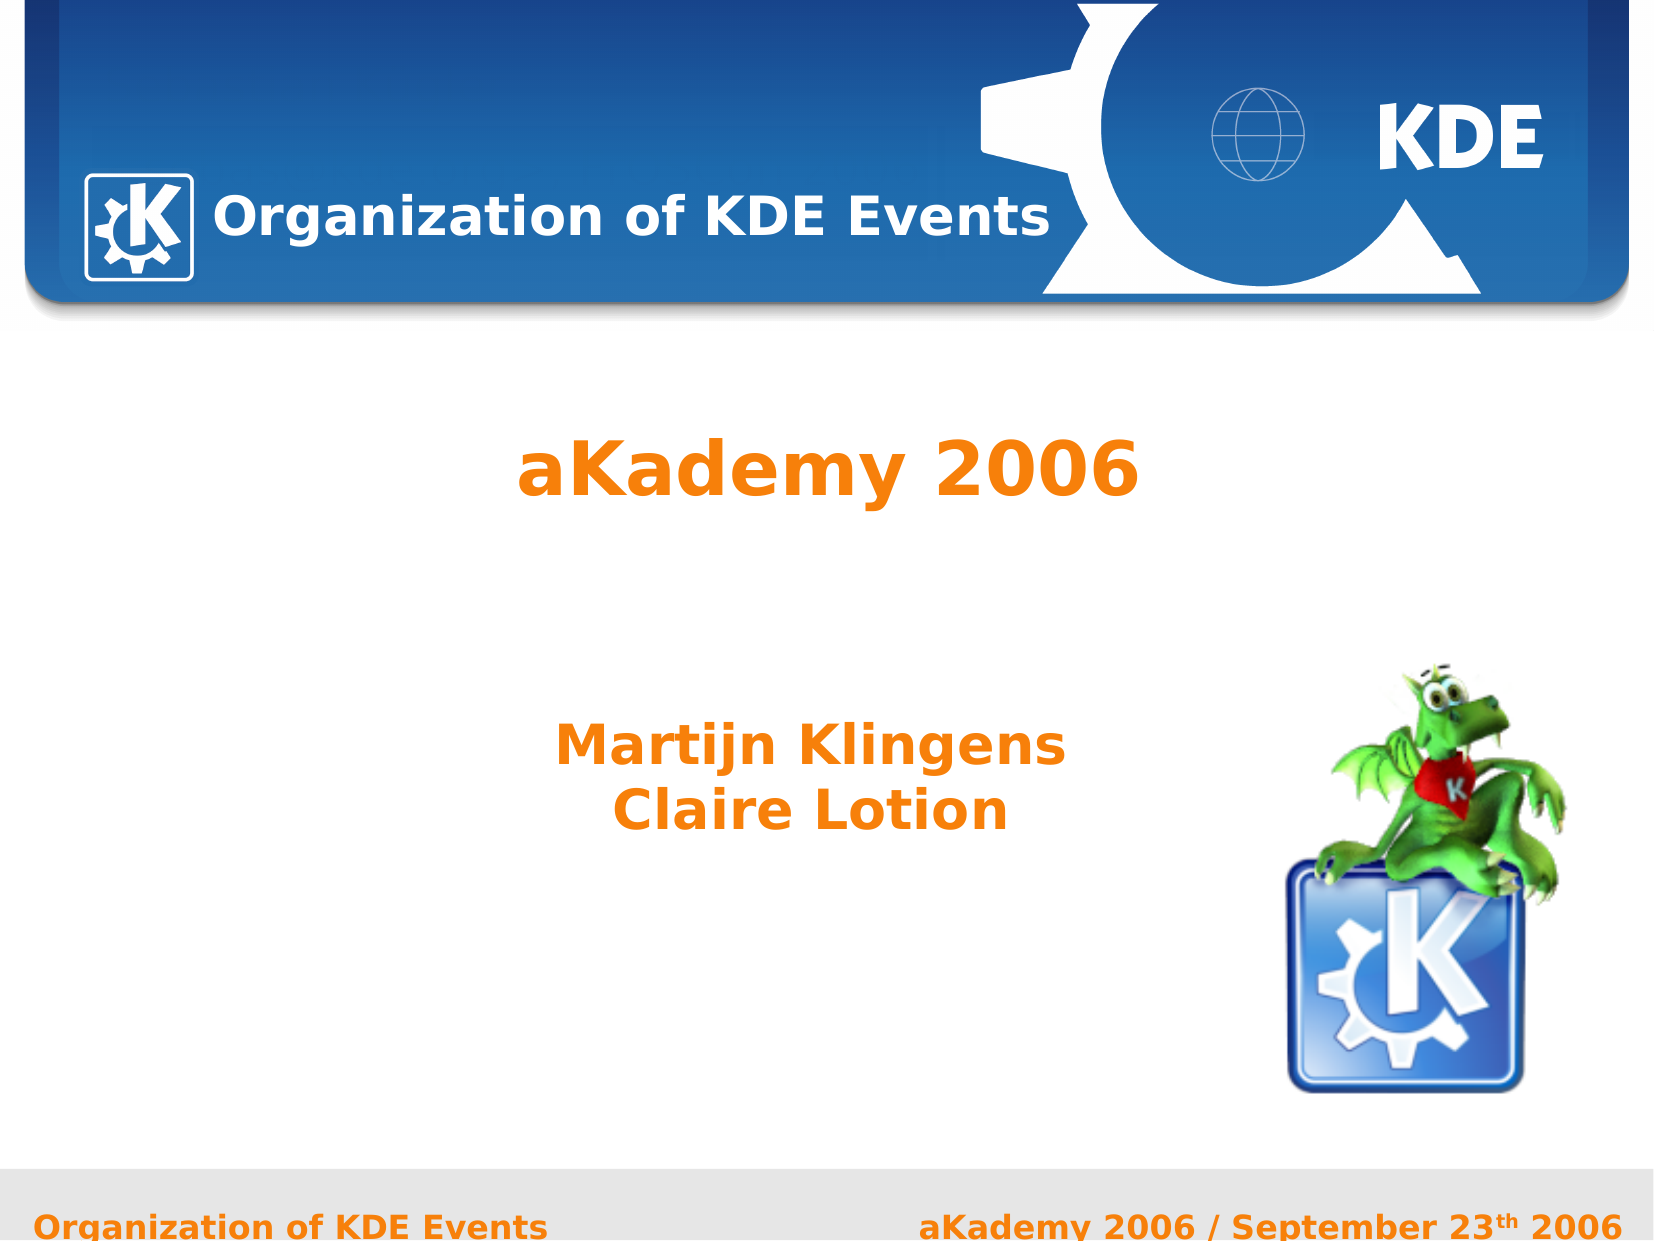

# Organization of KDE Events
aKademy 2006
Martijn Klingens
Claire Lotion